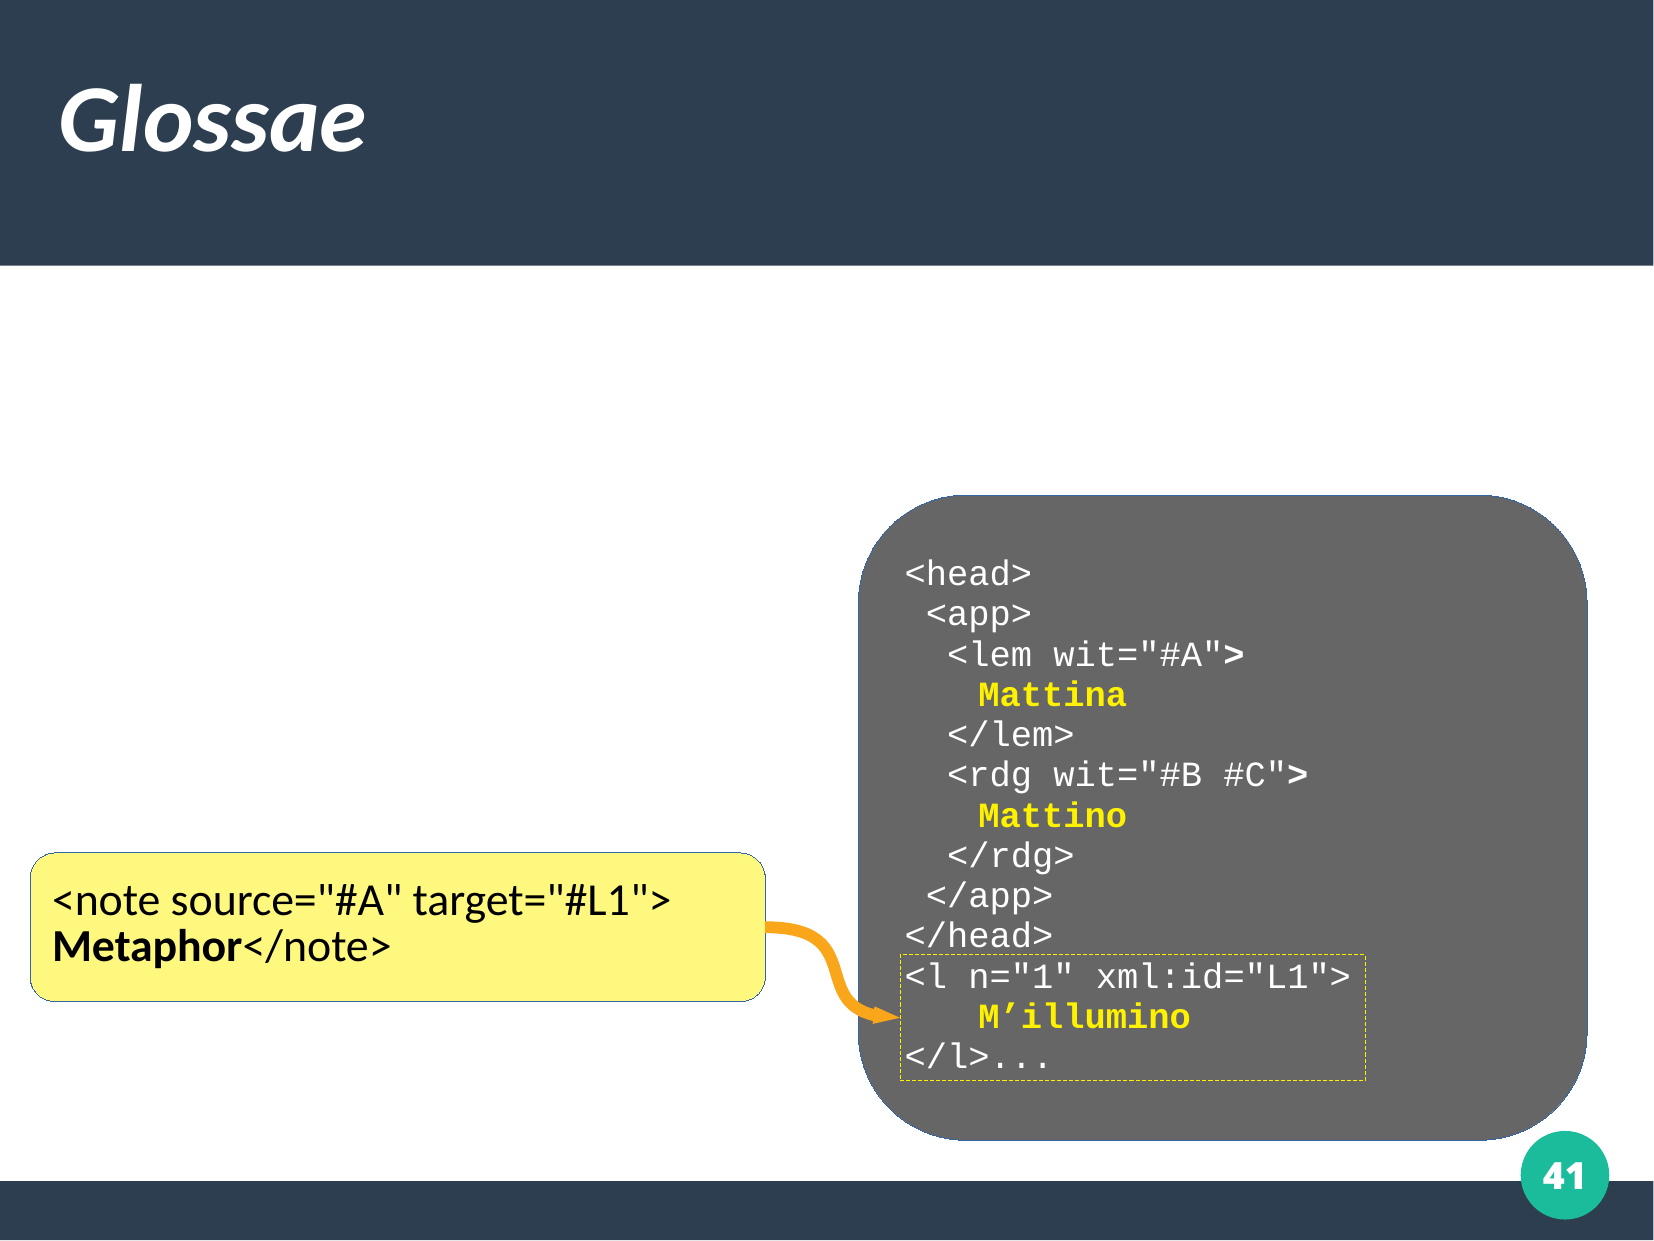

# Glossae
<head>
 <app>
 <lem wit="#A">
	Mattina
 </lem>
 <rdg wit="#B #C">
	Mattino
 </rdg>
 </app>
</head>
<l n="1" xml:id="L1">
	M’illumino
</l>...
<note source="#A" target="#L1">
Metaphor</note>
41